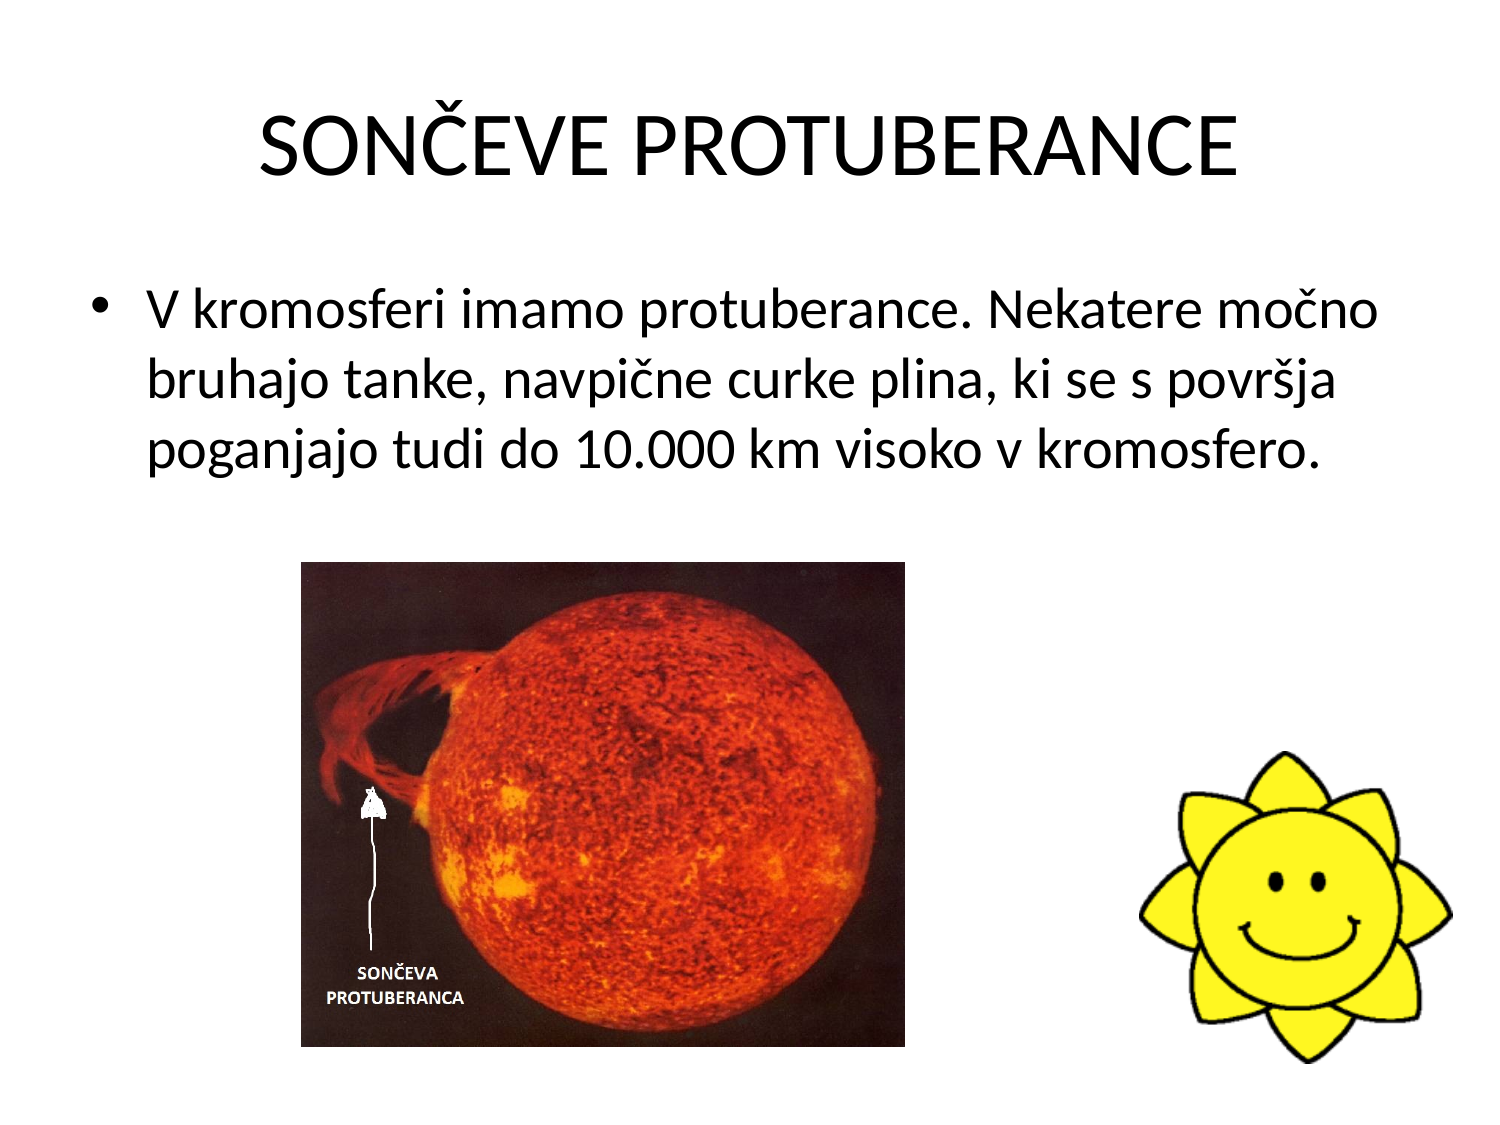

# SONČEVE PROTUBERANCE
V kromosferi imamo protuberance. Nekatere močno bruhajo tanke, navpične curke plina, ki se s površja poganjajo tudi do 10.000 km visoko v kromosfero.